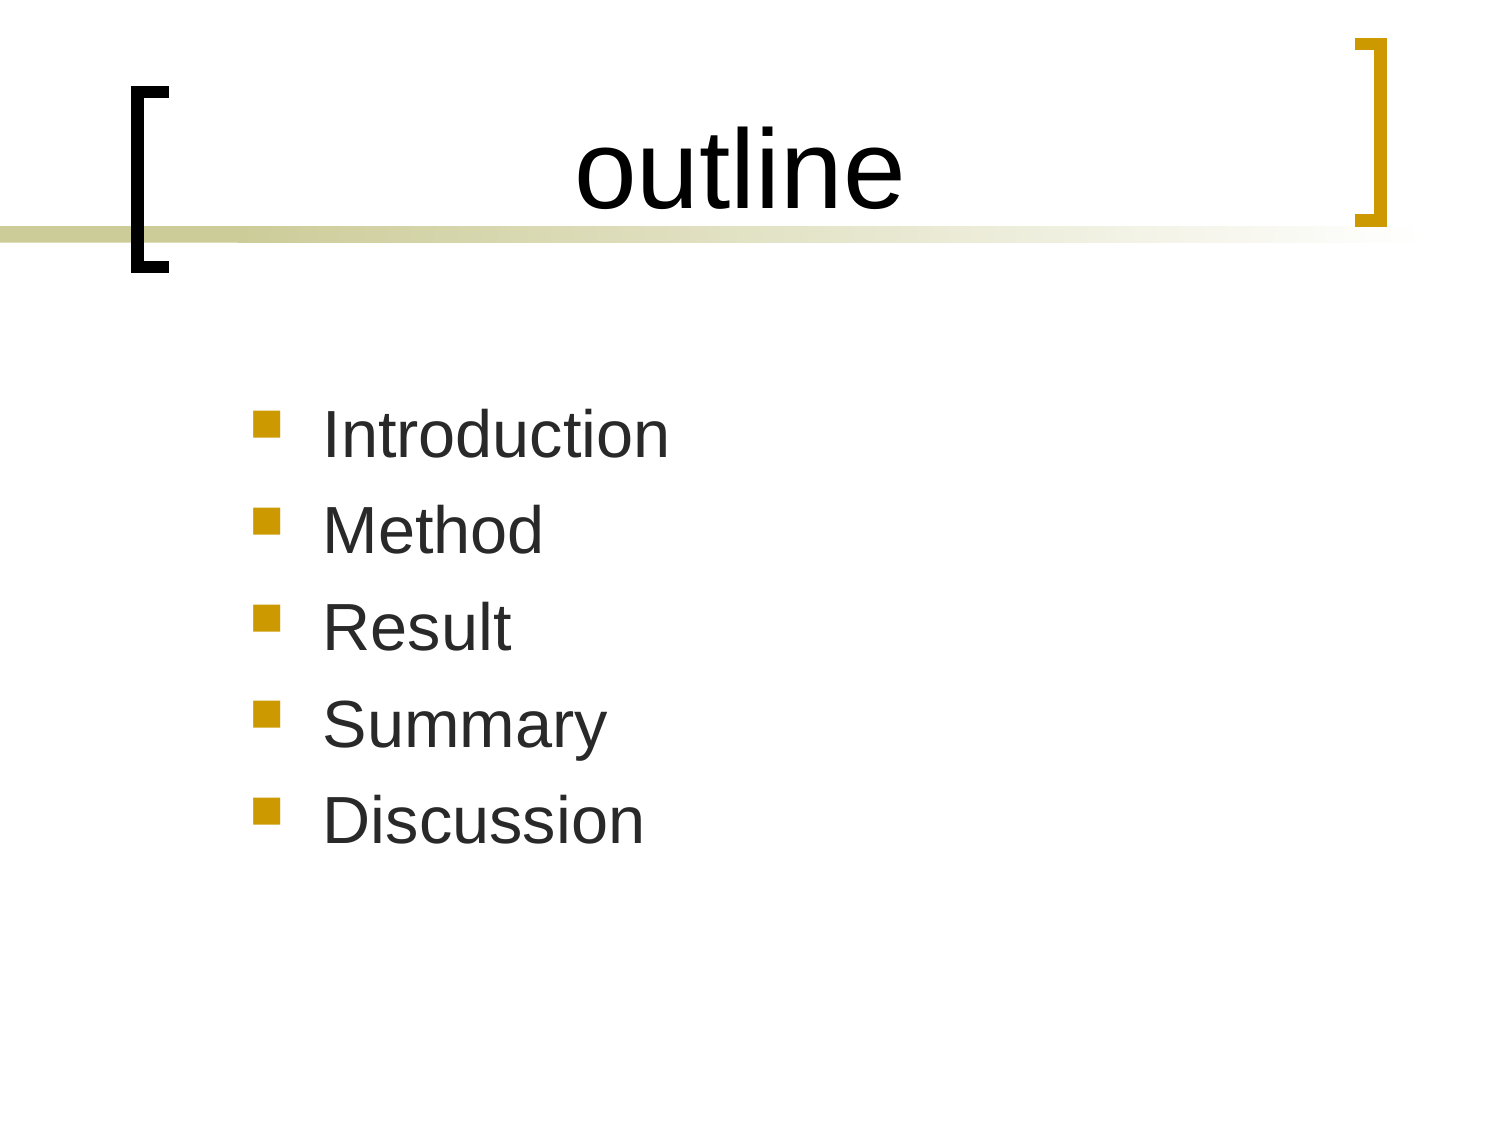

# outline
Introduction
Method
Result
Summary
Discussion